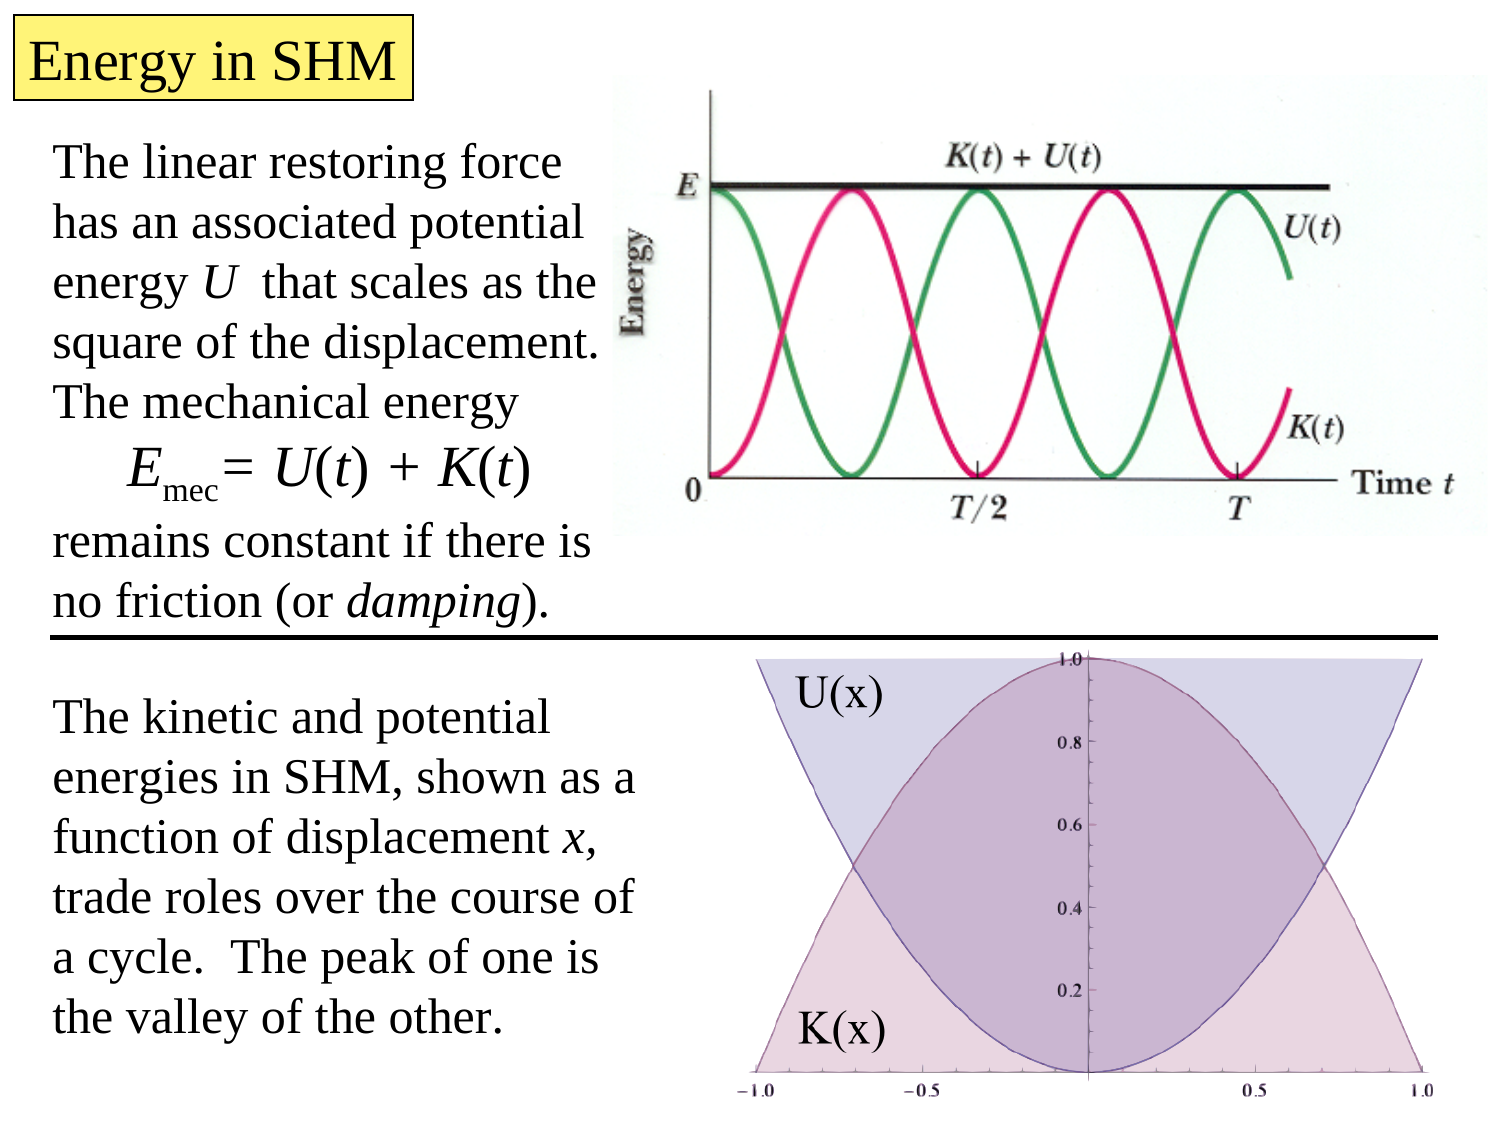

Energy in SHM
The linear restoring force has an associated potential energy U that scales as the square of the displacement. The mechanical energy
 Emec= U(t) + K(t)
remains constant if there is no friction (or damping).
The kinetic and potential energies in SHM, shown as a function of displacement x, trade roles over the course of a cycle. The peak of one is the valley of the other.